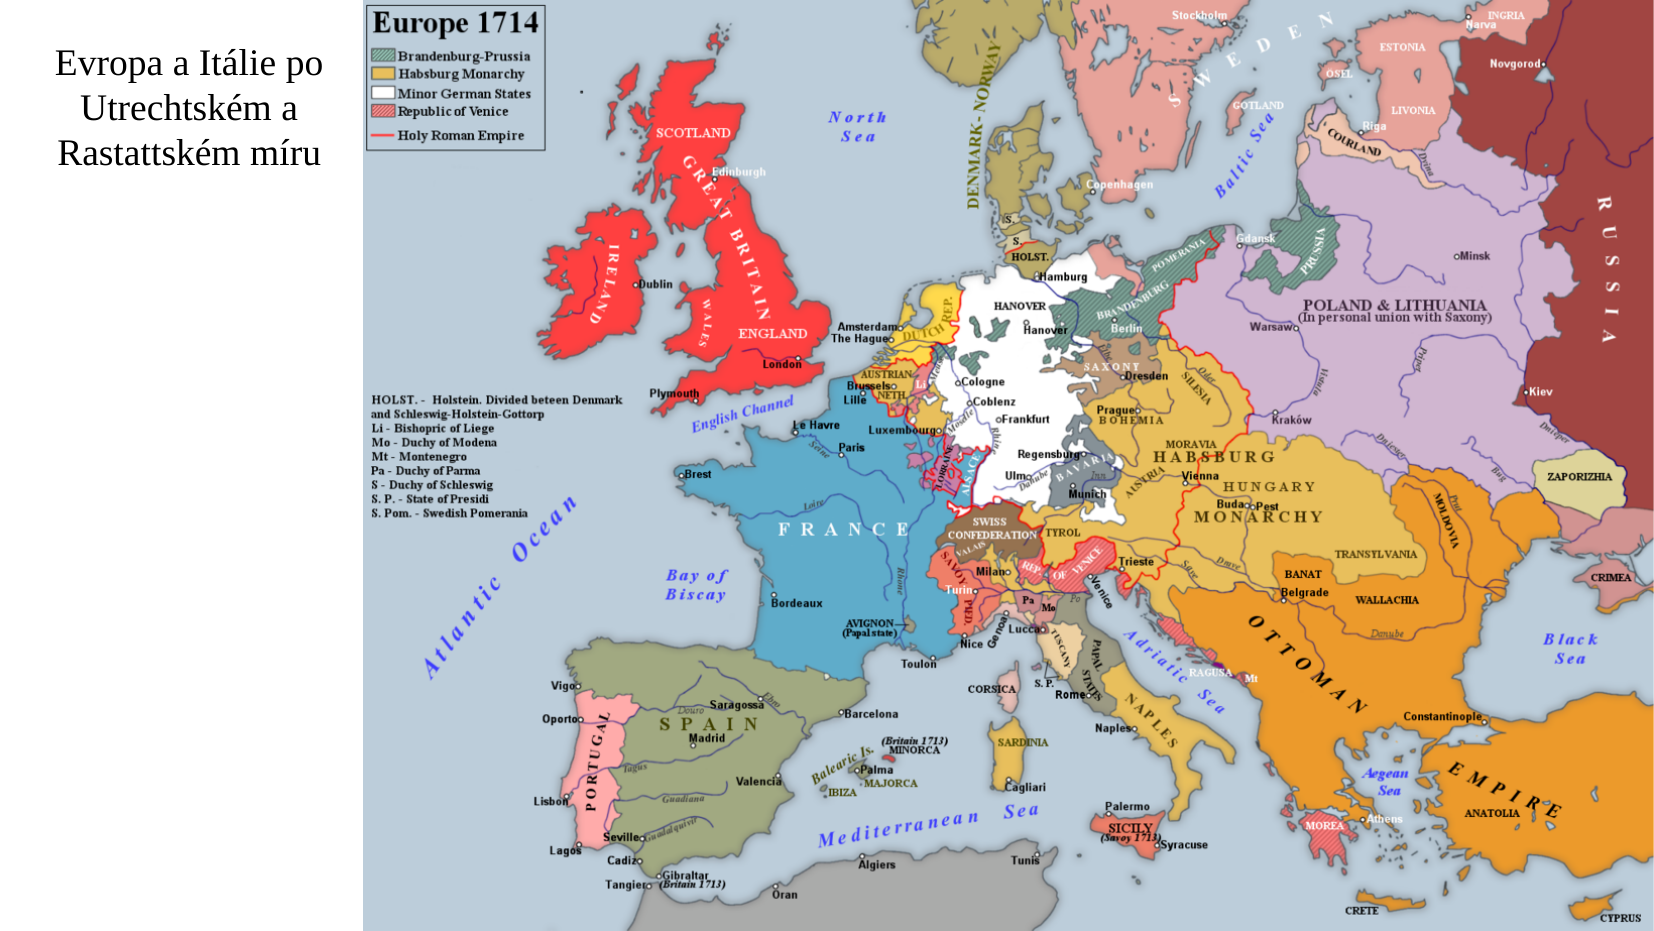

# Evropa a Itálie po Utrechtském a Rastattském míru